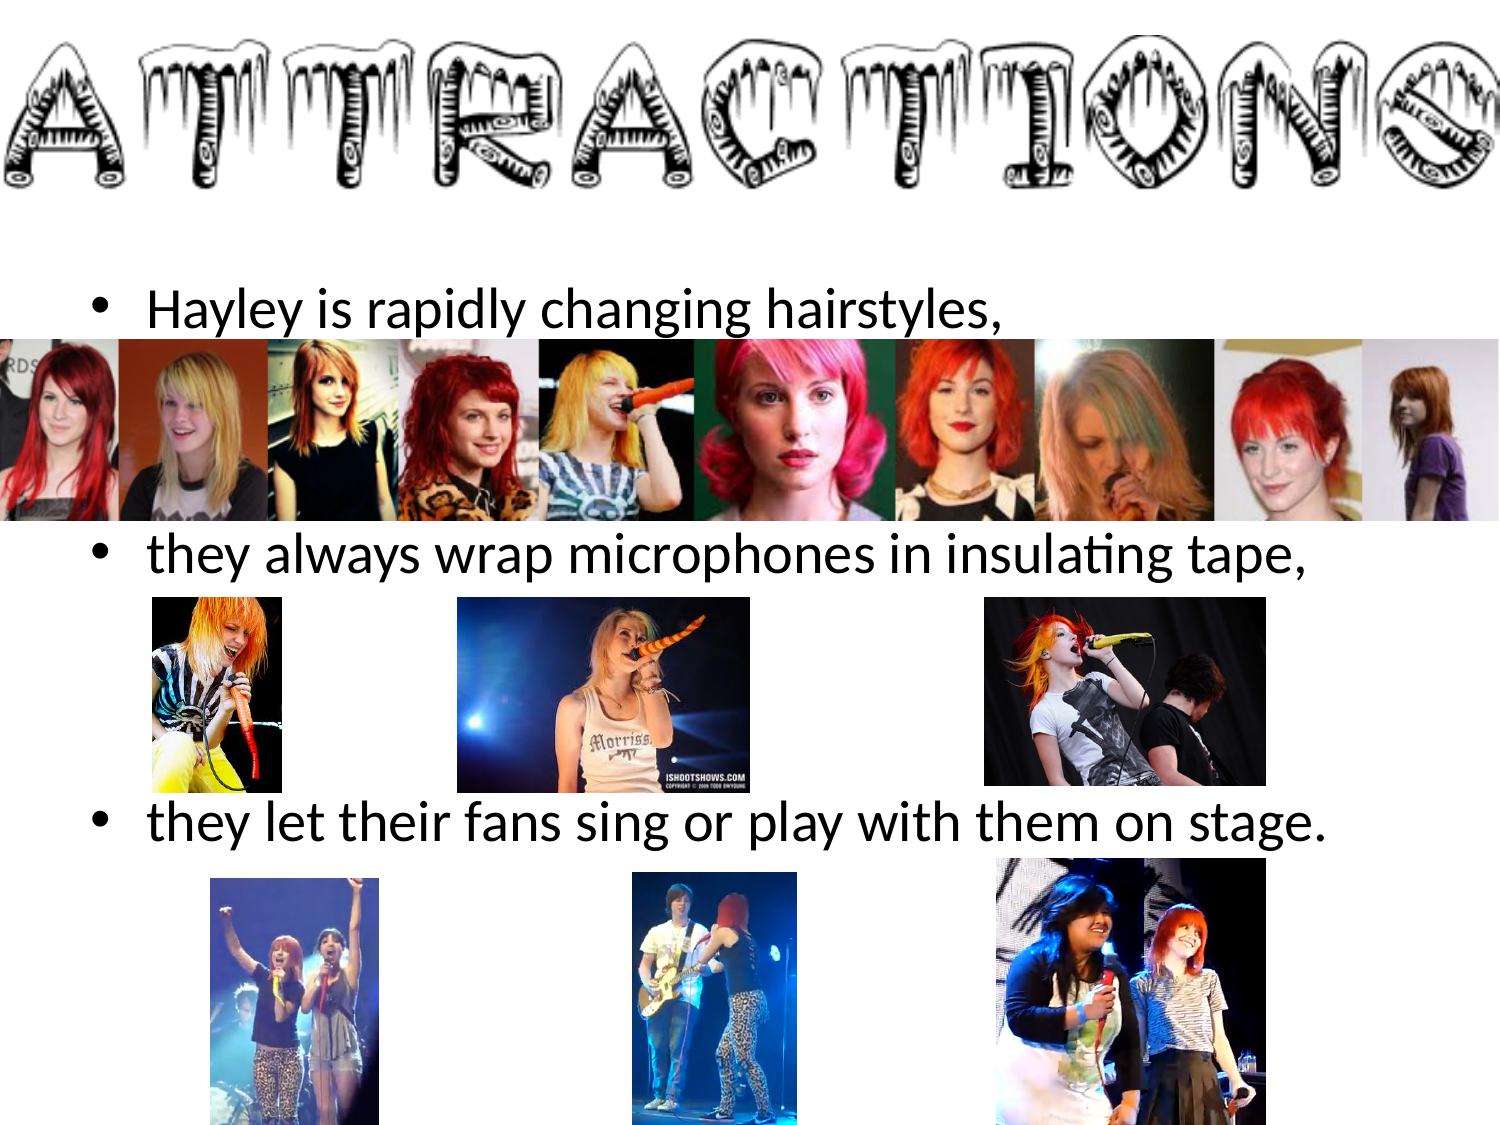

# Hayley is rapidly changing hairstyles,
they always wrap microphones in insulating tape,
they let their fans sing or play with them on stage.